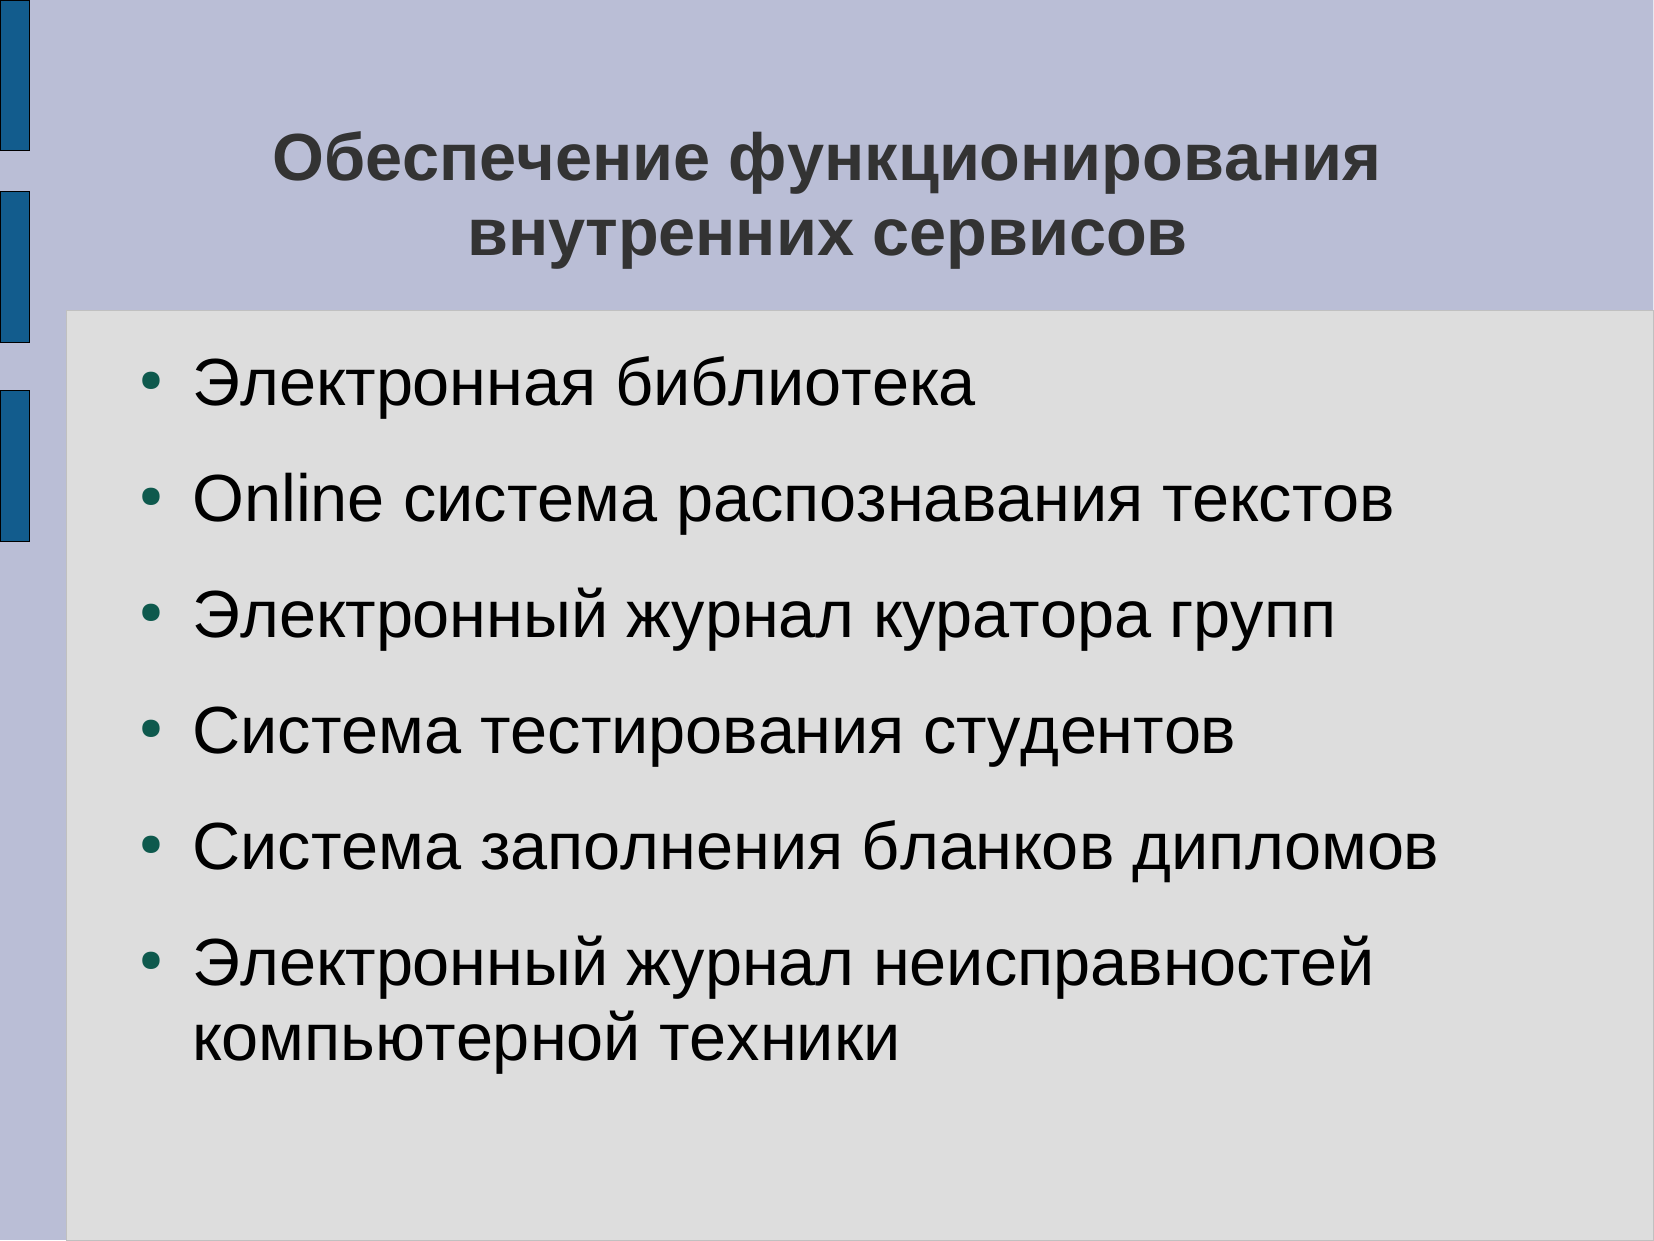

# Обеспечение функционирования внутренних сервисов
Электронная библиотека
Online система распознавания текстов
Электронный журнал куратора групп
Система тестирования студентов
Система заполнения бланков дипломов
Электронный журнал неисправностей компьютерной техники